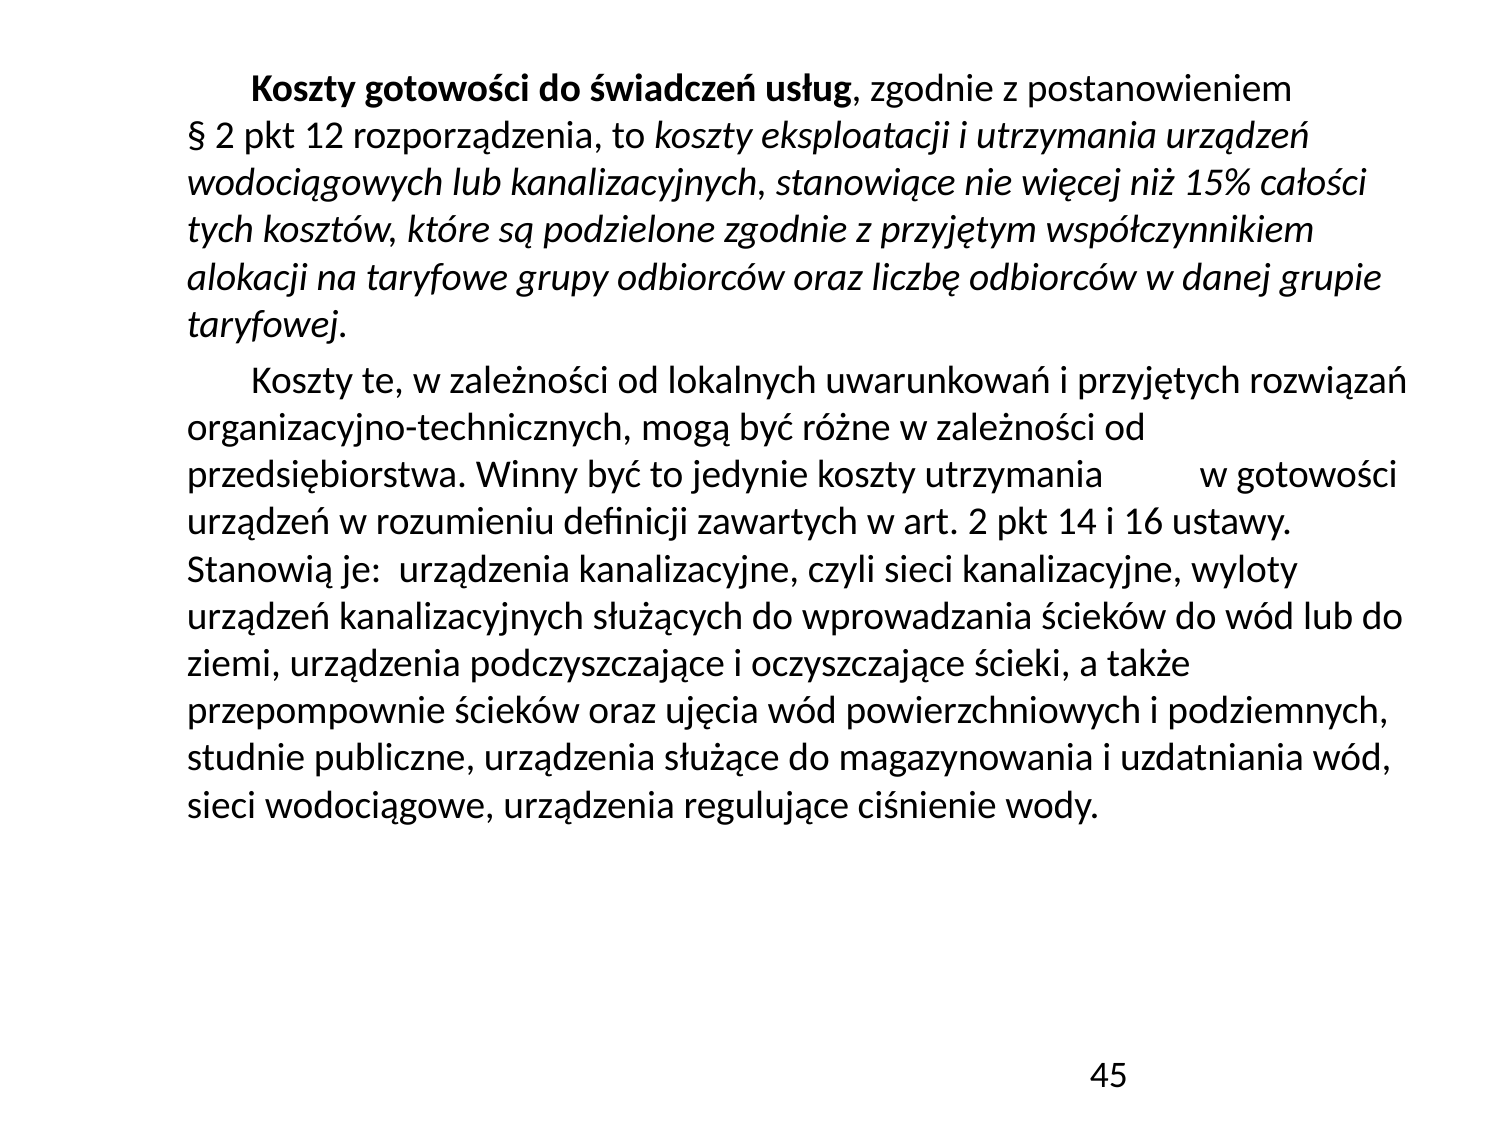

#
	Koszty gotowości do świadczeń usług, zgodnie z postanowieniem § 2 pkt 12 rozporządzenia, to koszty eksploatacji i utrzymania urządzeń wodociągowych lub kanalizacyjnych, stanowiące nie więcej niż 15% całości tych kosztów, które są podzielone zgodnie z przyjętym współczynnikiem alokacji na taryfowe grupy odbiorców oraz liczbę odbiorców w danej grupie taryfowej.
	Koszty te, w zależności od lokalnych uwarunkowań i przyjętych rozwiązań organizacyjno-technicznych, mogą być różne w zależności od przedsiębiorstwa. Winny być to jedynie koszty utrzymania w gotowości urządzeń w rozumieniu definicji zawartych w art. 2 pkt 14 i 16 ustawy. Stanowią je: urządzenia kanalizacyjne, czyli sieci kanalizacyjne, wyloty urządzeń kanalizacyjnych służących do wprowadzania ścieków do wód lub do ziemi, urządzenia podczyszczające i oczyszczające ścieki, a także przepompownie ścieków oraz ujęcia wód powierzchniowych i podziemnych, studnie publiczne, urządzenia służące do magazynowania i uzdatniania wód, sieci wodociągowe, urządzenia regulujące ciśnienie wody.